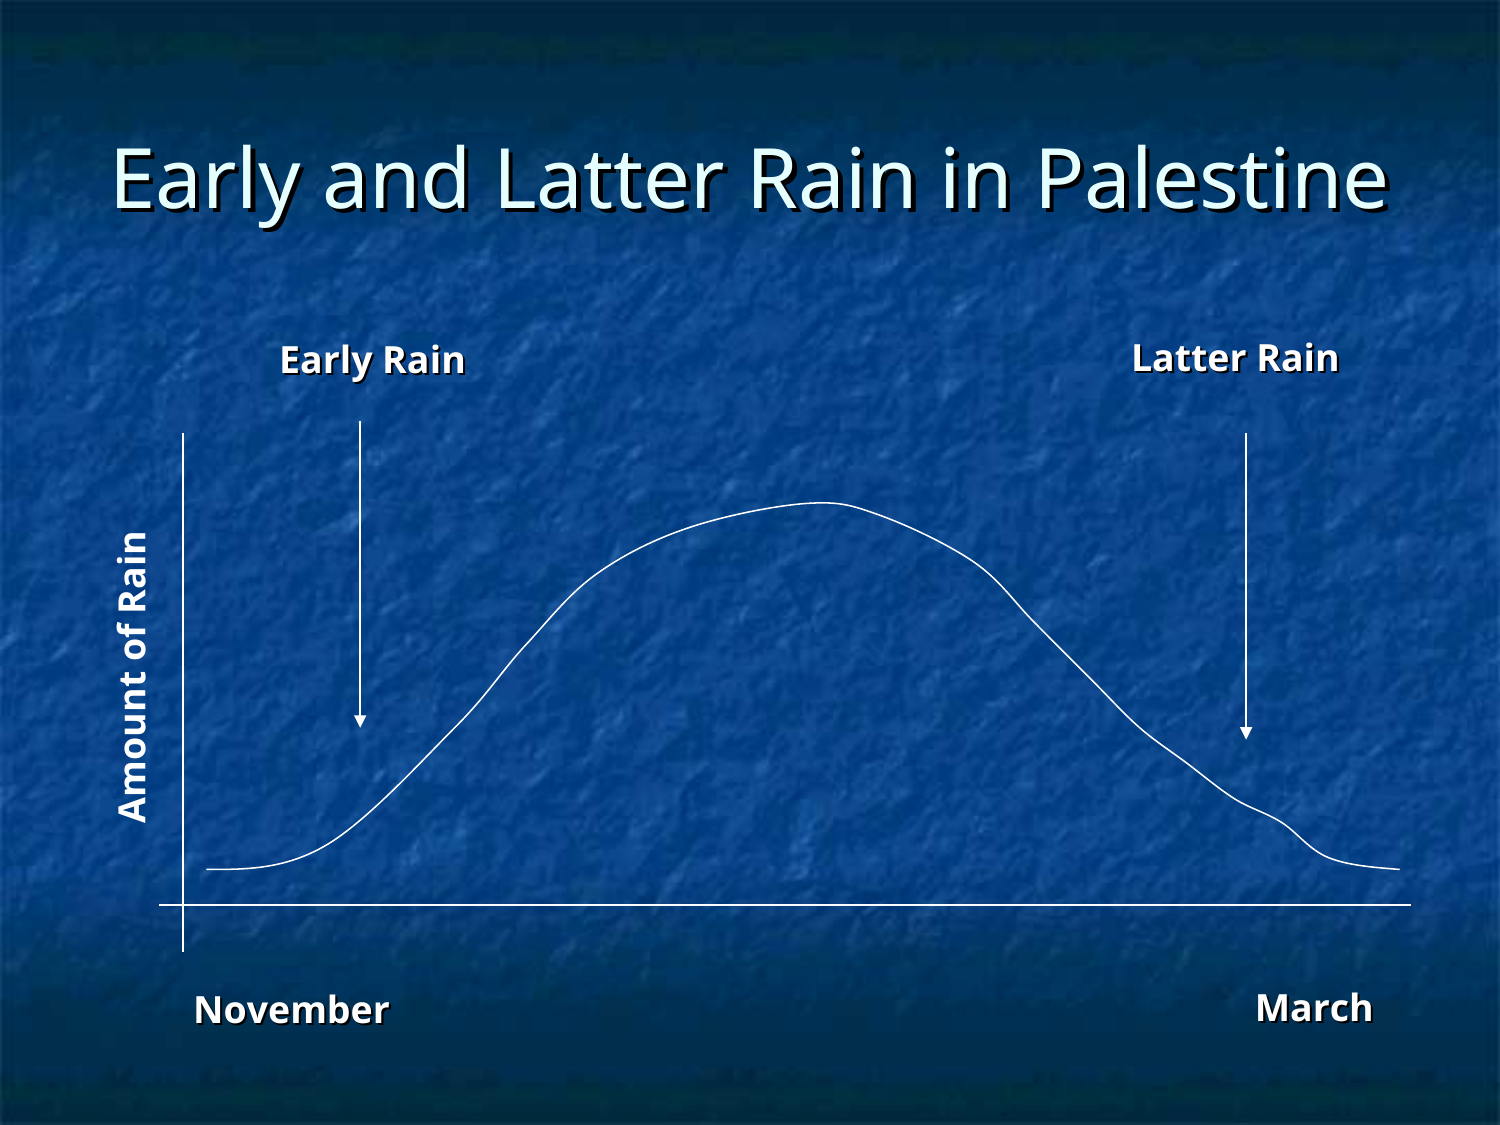

# Early and Latter Rain in Palestine
Latter Rain
Early Rain
Amount of Rain
March
November